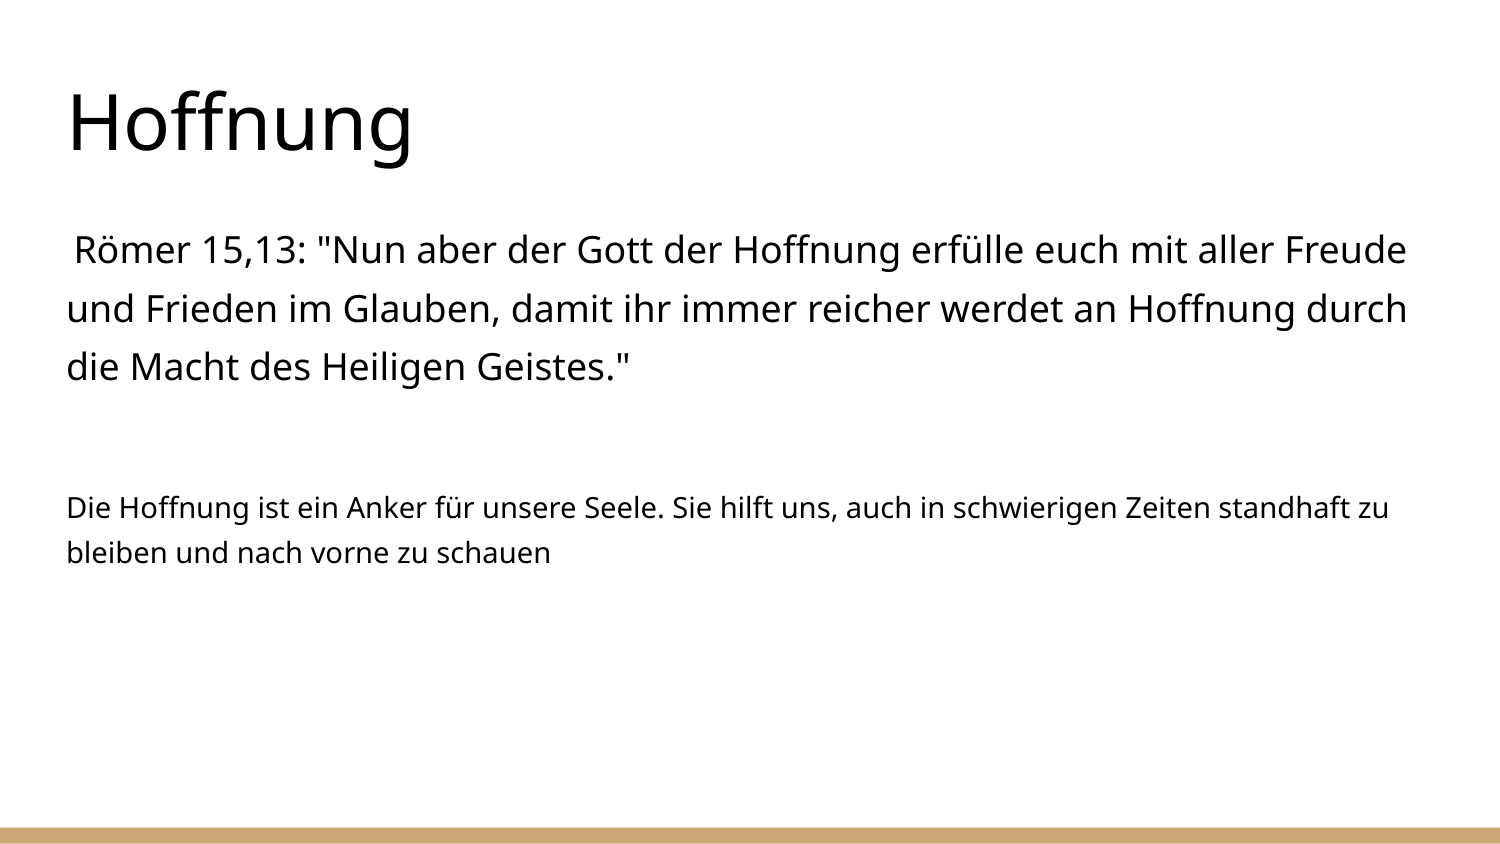

# Hoffnung
 Römer 15,13: "Nun aber der Gott der Hoffnung erfülle euch mit aller Freude und Frieden im Glauben, damit ihr immer reicher werdet an Hoffnung durch die Macht des Heiligen Geistes."
Die Hoffnung ist ein Anker für unsere Seele. Sie hilft uns, auch in schwierigen Zeiten standhaft zu bleiben und nach vorne zu schauen